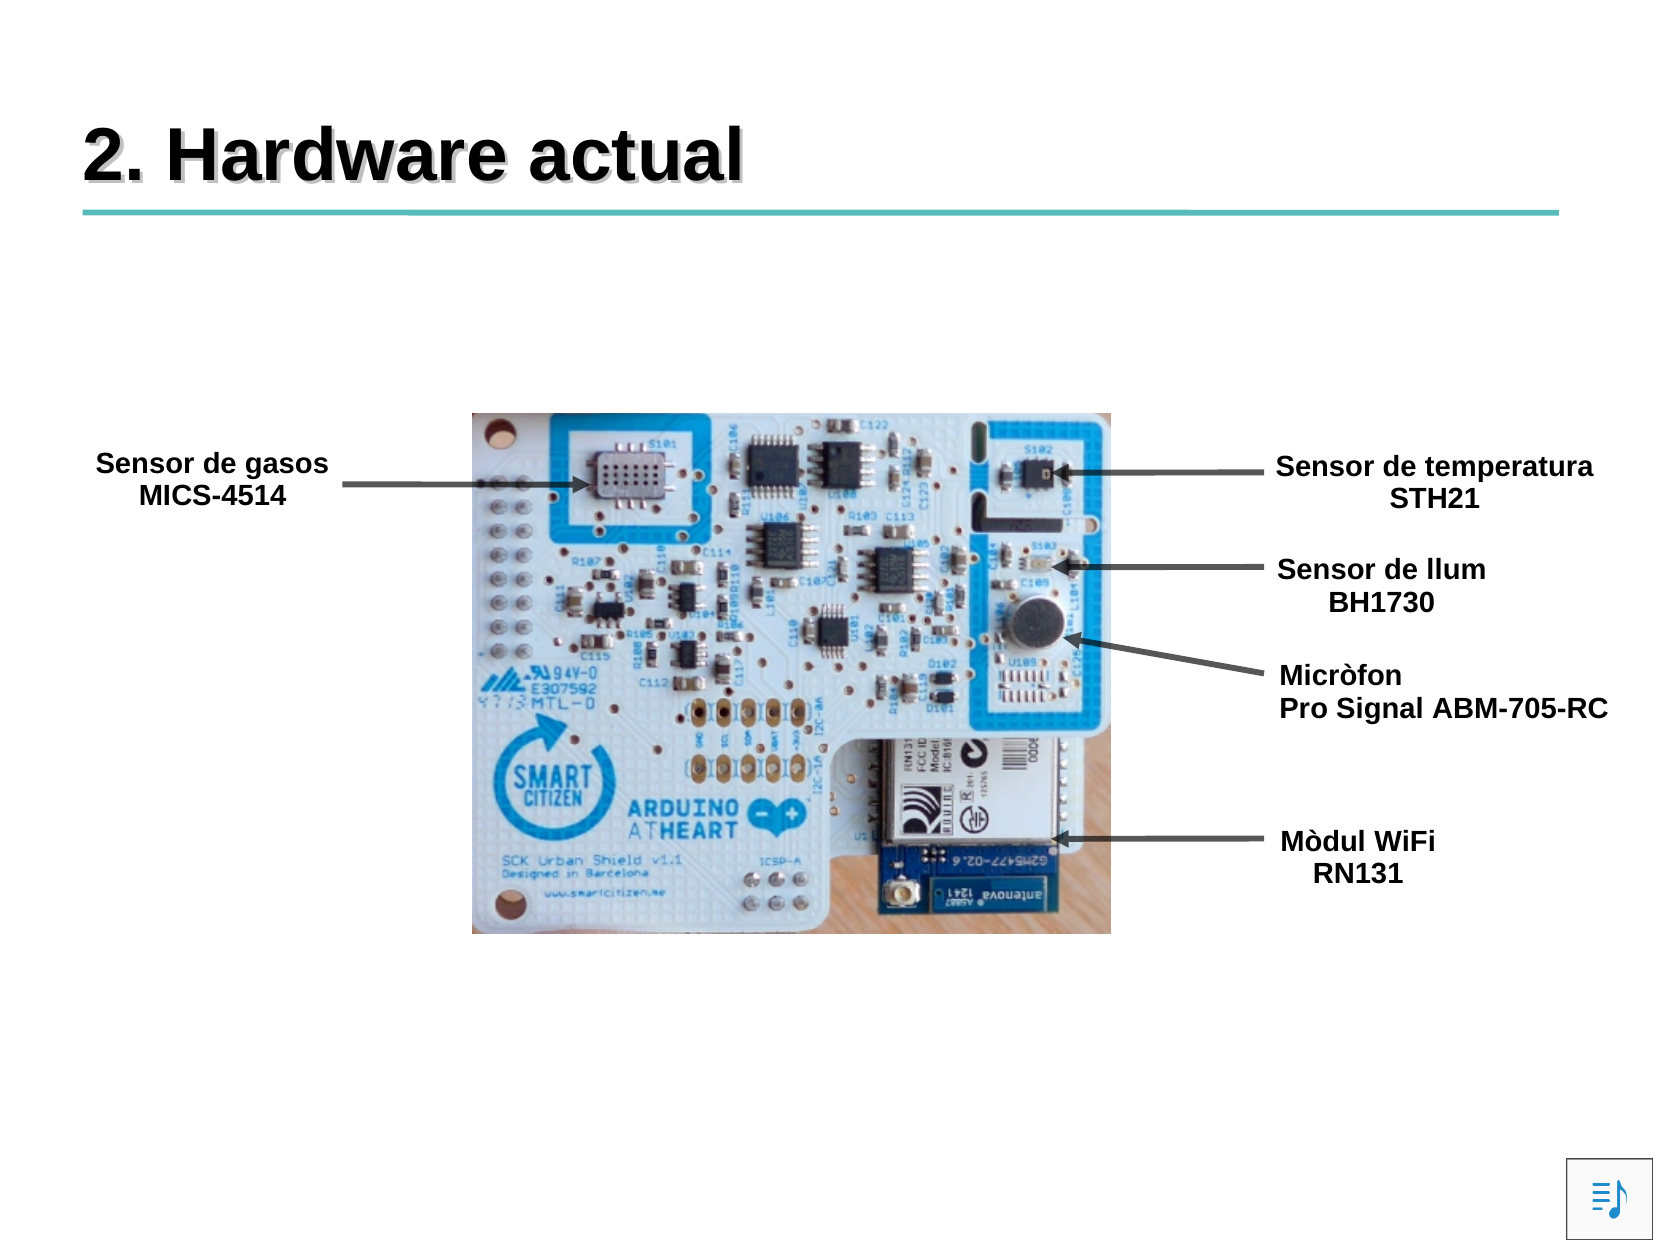

# 2. Hardware actual
Sensor de gasos MICS-4514
Sensor de temperatura STH21
Sensor de llum BH1730
Micròfon
Pro Signal ABM-705-RC
Mòdul WiFi RN131